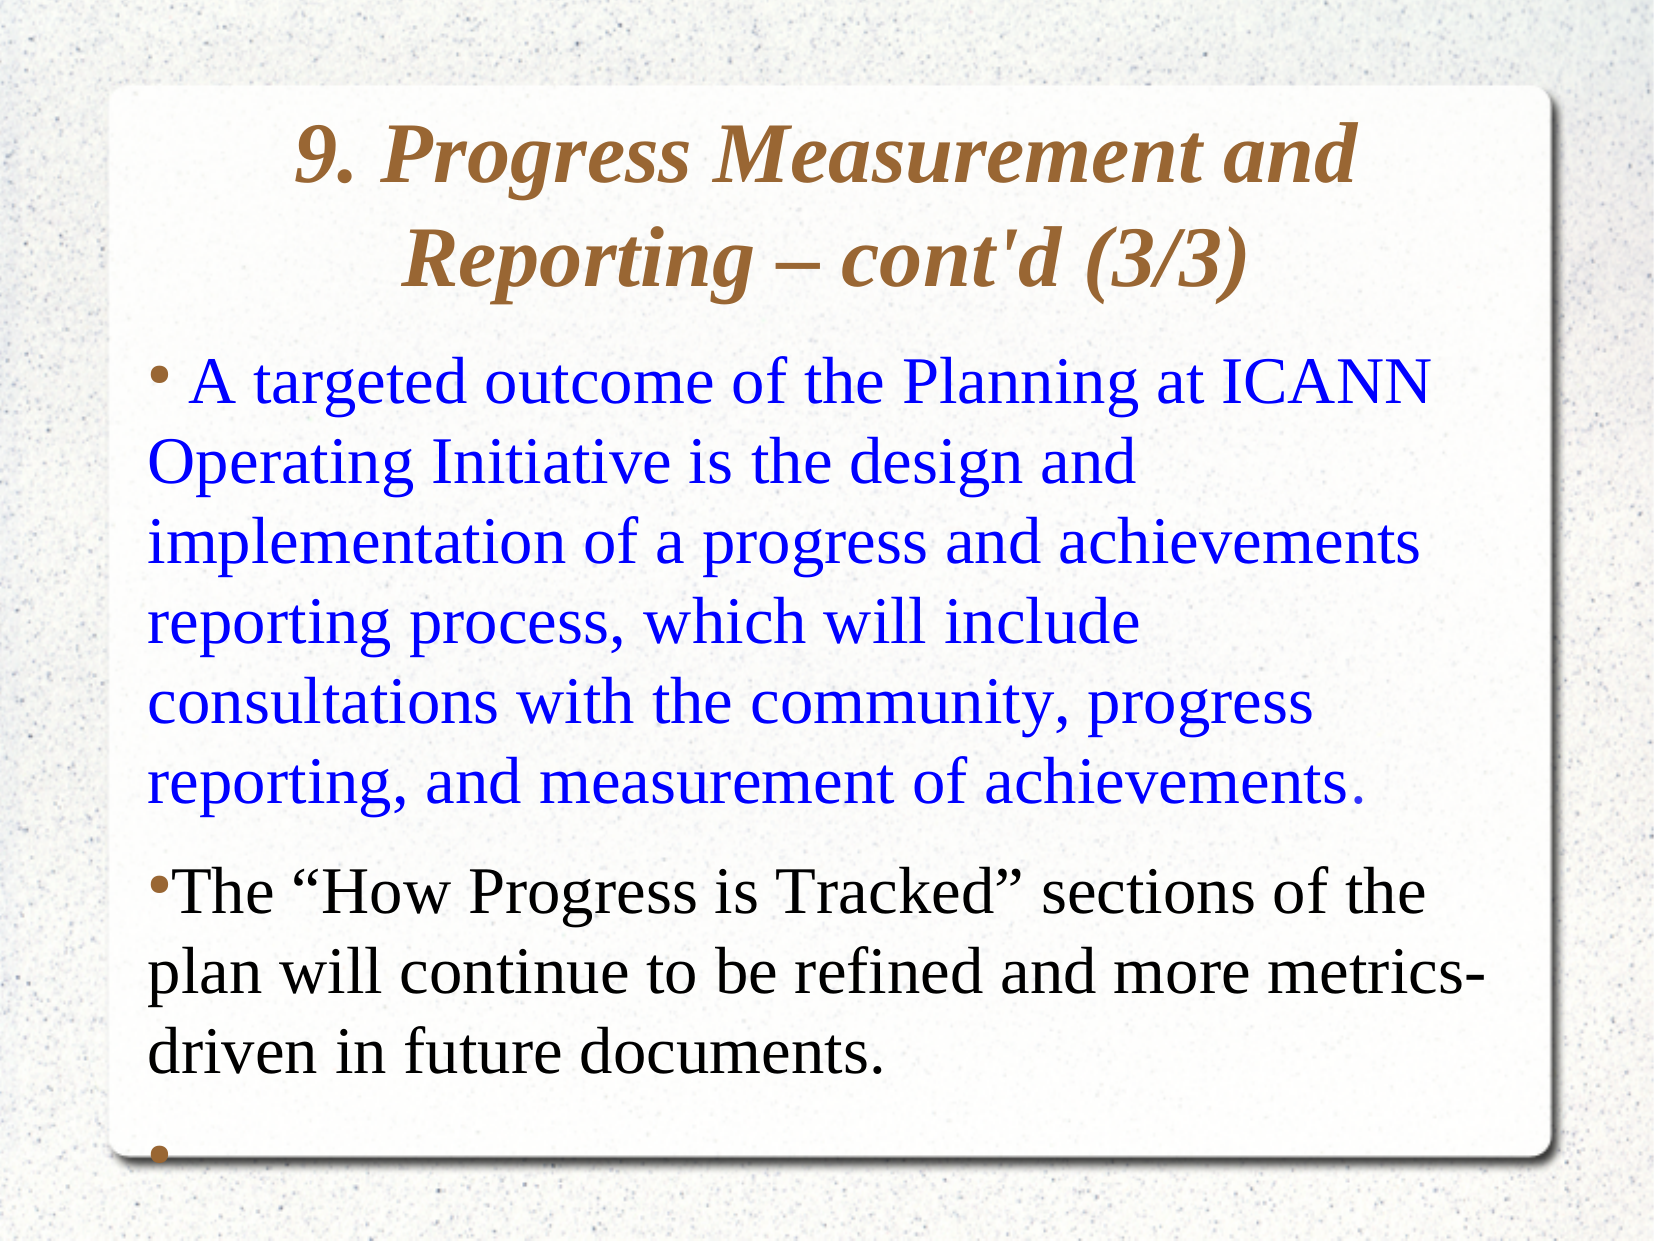

# 9. Progress Measurement and Reporting – cont'd (3/3)
 A targeted outcome of the Planning at ICANN Operating Initiative is the design and implementation of a progress and achievements reporting process, which will include consultations with the community, progress reporting, and measurement of achievements.
The “How Progress is Tracked” sections of the plan will continue to be refined and more metrics-driven in future documents.